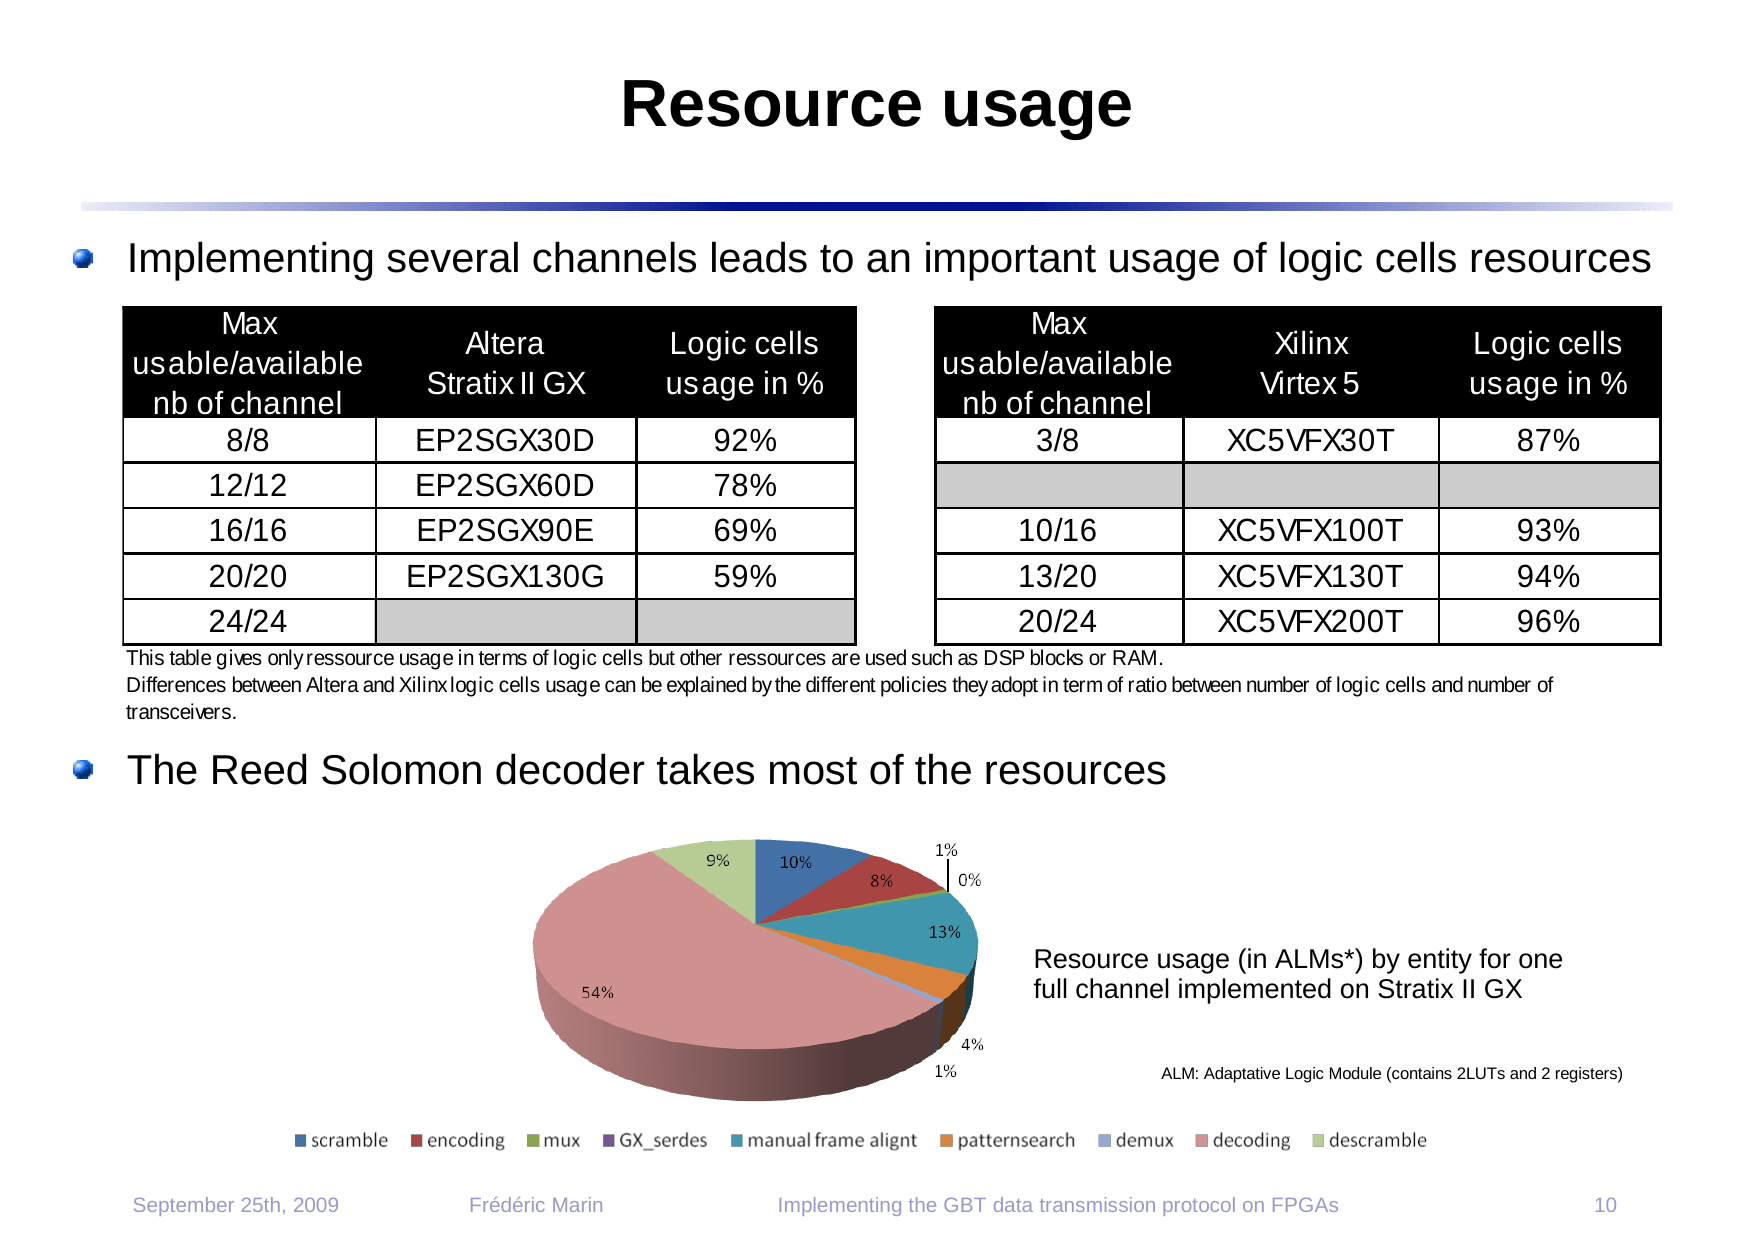

# Resource usage
Implementing several channels leads to an important usage of logic cells resources
The Reed Solomon decoder takes most of the resources
Resource usage (in ALMs*) by entity for one
full channel implemented on Stratix II GX
ALM: Adaptative Logic Module (contains 2LUTs and 2 registers)